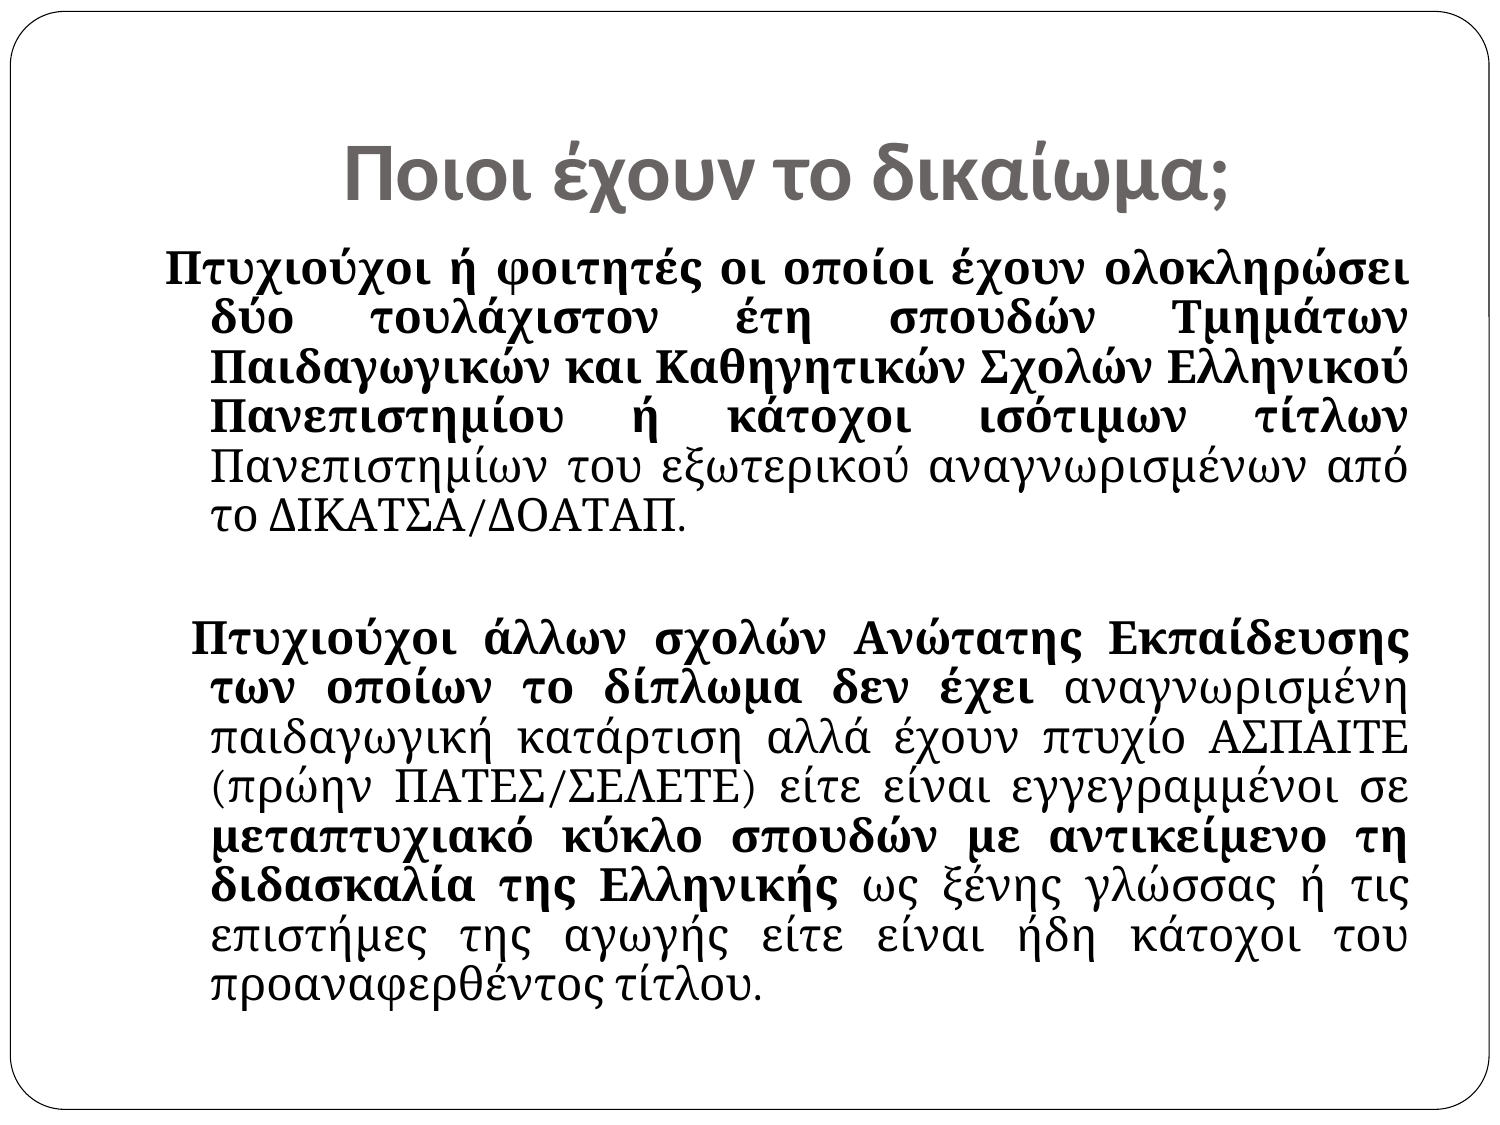

# Ποιοι έχουν το δικαίωμα;
Πτυχιούχοι ή φοιτητές οι οποίοι έχουν ολοκληρώσει δύο τουλάχιστον έτη σπουδών Τμημάτων Παιδαγωγικών και Καθηγητικών Σχολών Ελληνικού Πανεπιστημίου ή κάτοχοι ισότιμων τίτλων Πανεπιστημίων του εξωτερικού αναγνωρισμένων από το ΔΙΚΑΤΣΑ/ΔΟΑΤΑΠ.
 Πτυχιούχοι άλλων σχολών Ανώτατης Εκπαίδευσης των οποίων το δίπλωμα δεν έχει αναγνωρισμένη παιδαγωγική κατάρτιση αλλά έχουν πτυχίο ΑΣΠΑΙΤΕ (πρώην ΠΑΤΕΣ/ΣΕΛΕΤΕ) είτε είναι εγγεγραμμένοι σε μεταπτυχιακό κύκλο σπουδών με αντικείμενο τη διδασκαλία της Ελληνικής ως ξένης γλώσσας ή τις επιστήμες της αγωγής είτε είναι ήδη κάτοχοι του προαναφερθέντος τίτλου.